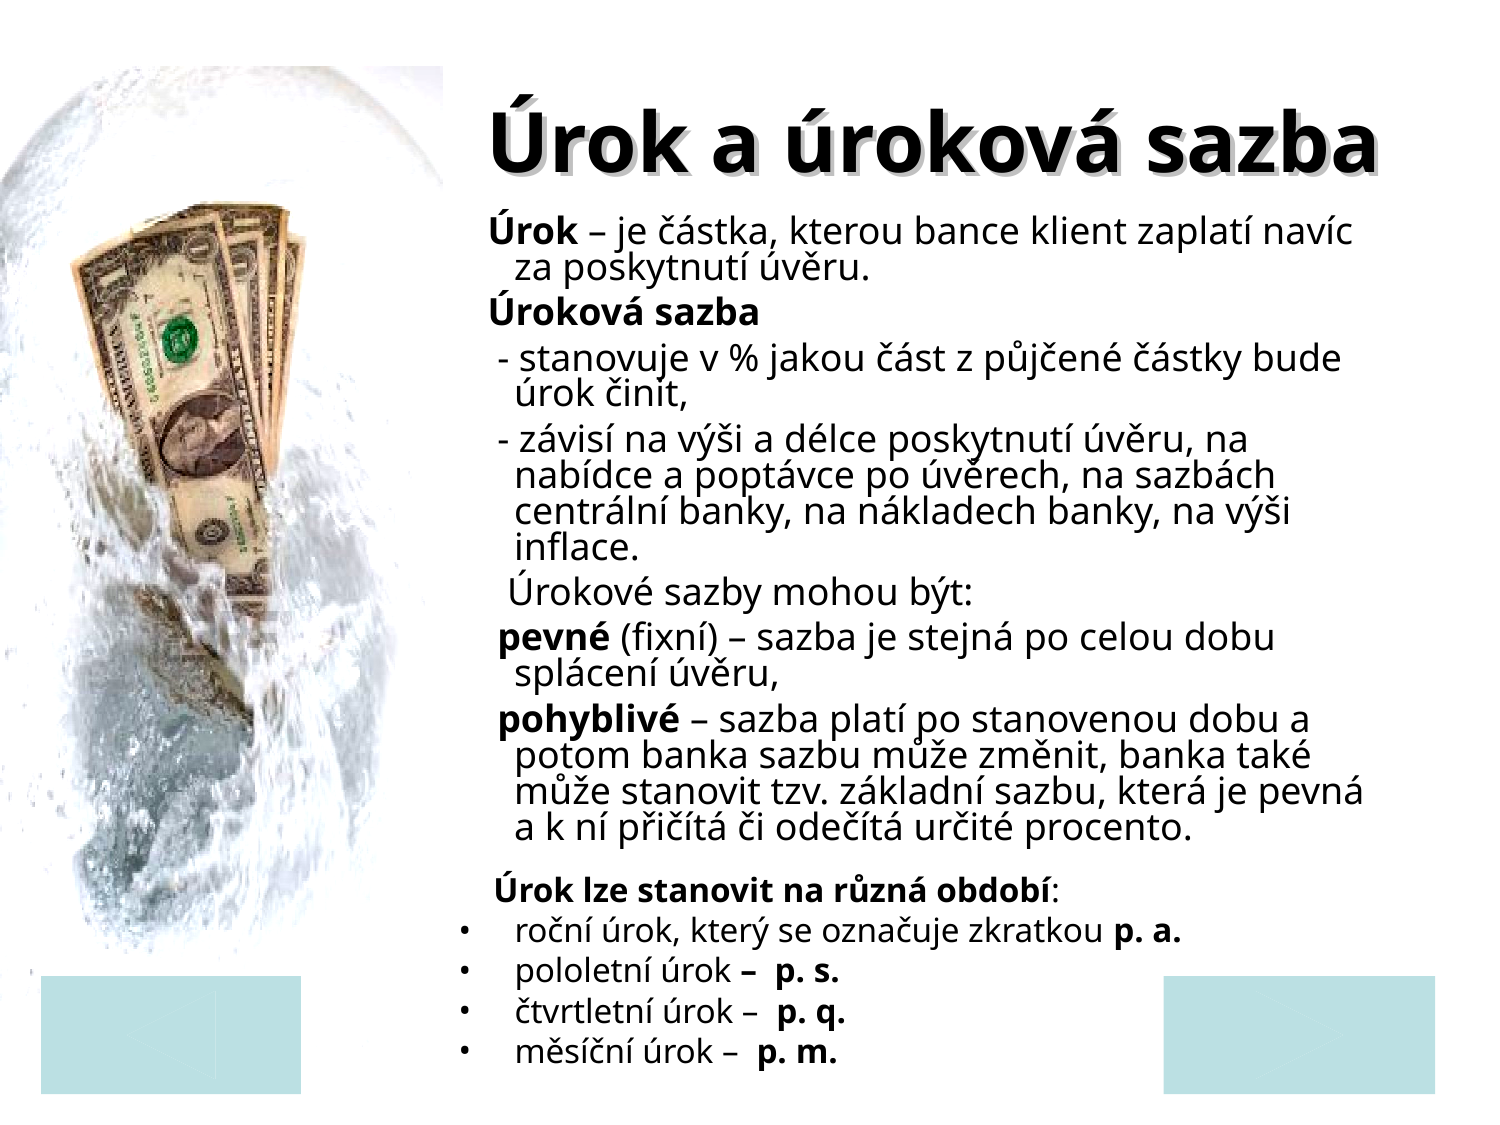

Úrok a úroková sazba
 Úrok – je částka, kterou bance klient zaplatí navíc za poskytnutí úvěru.
 Úroková sazba
 - stanovuje v % jakou část z půjčené částky bude úrok činit,
 - závisí na výši a délce poskytnutí úvěru, na nabídce a poptávce po úvěrech, na sazbách centrální banky, na nákladech banky, na výši inflace.
 Úrokové sazby mohou být:
 pevné (fixní) – sazba je stejná po celou dobu splácení úvěru,
 pohyblivé – sazba platí po stanovenou dobu a potom banka sazbu může změnit, banka také může stanovit tzv. základní sazbu, která je pevná a k ní přičítá či odečítá určité procento.
 Úrok lze stanovit na různá období:
roční úrok, který se označuje zkratkou p. a.
pololetní úrok – p. s.
čtvrtletní úrok – p. q.
měsíční úrok – p. m.